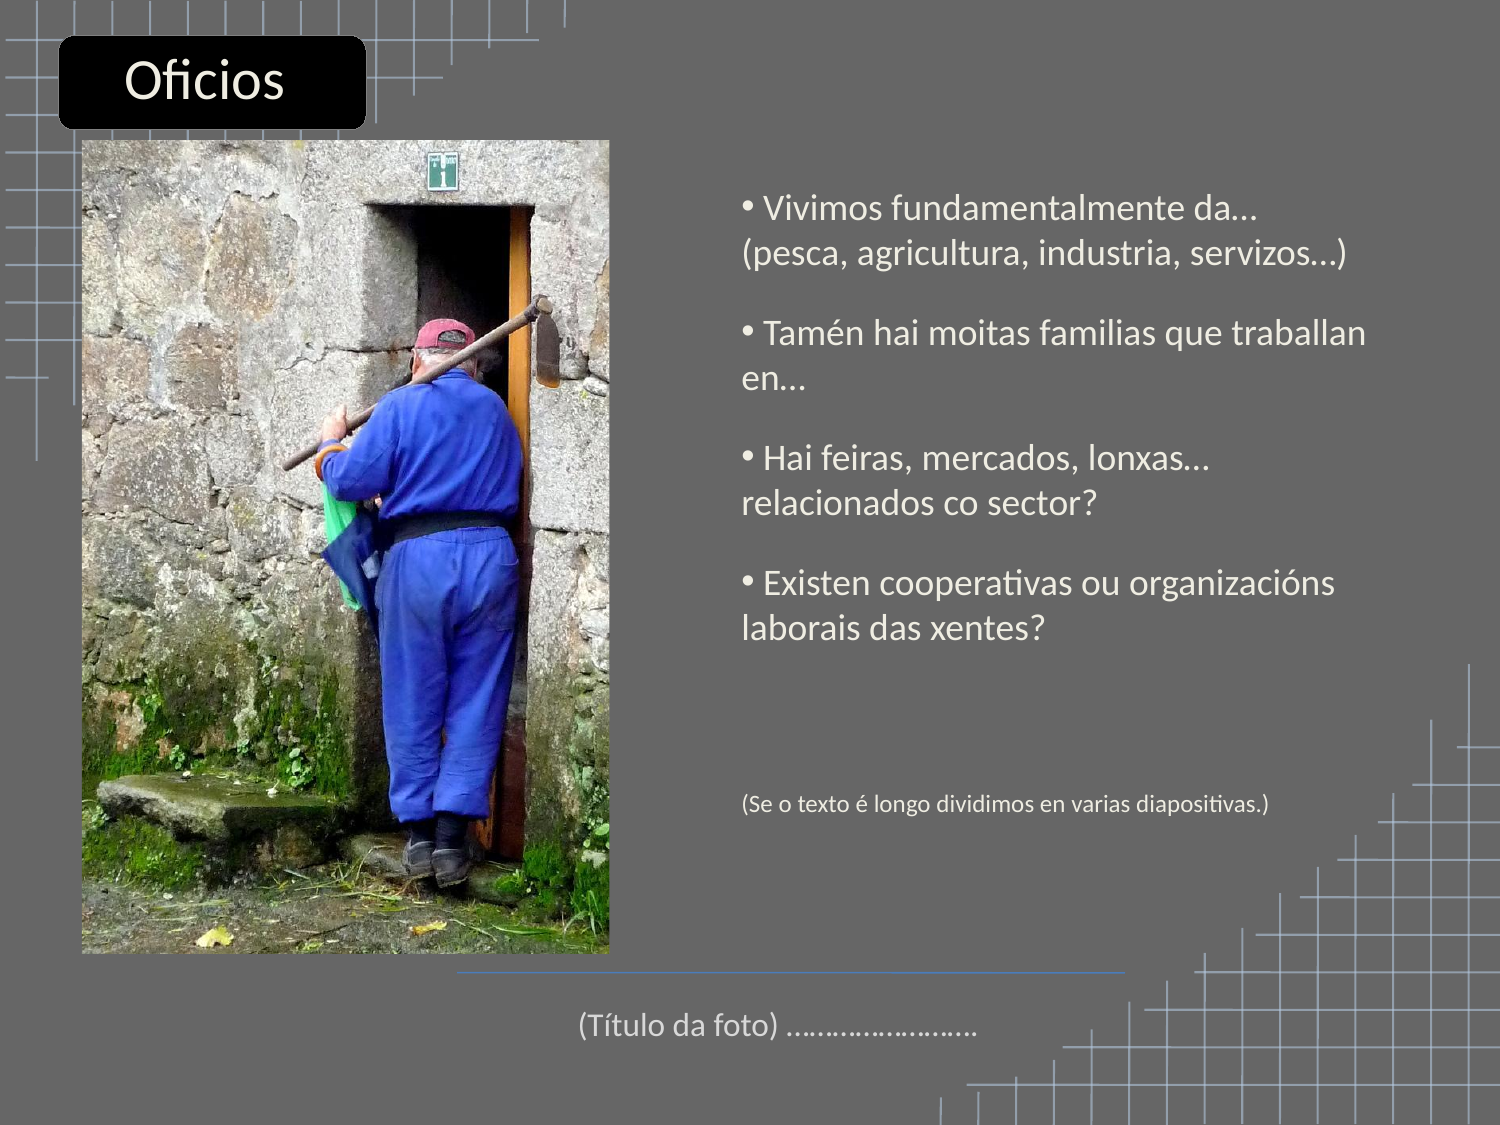

# Oficios
 Vivimos fundamentalmente da… (pesca, agricultura, industria, servizos…)
 Tamén hai moitas familias que traballan en…
 Hai feiras, mercados, lonxas… relacionados co sector?
 Existen cooperativas ou organizacións laborais das xentes?
(Se o texto é longo dividimos en varias diapositivas.)
(Título da foto) …………………….